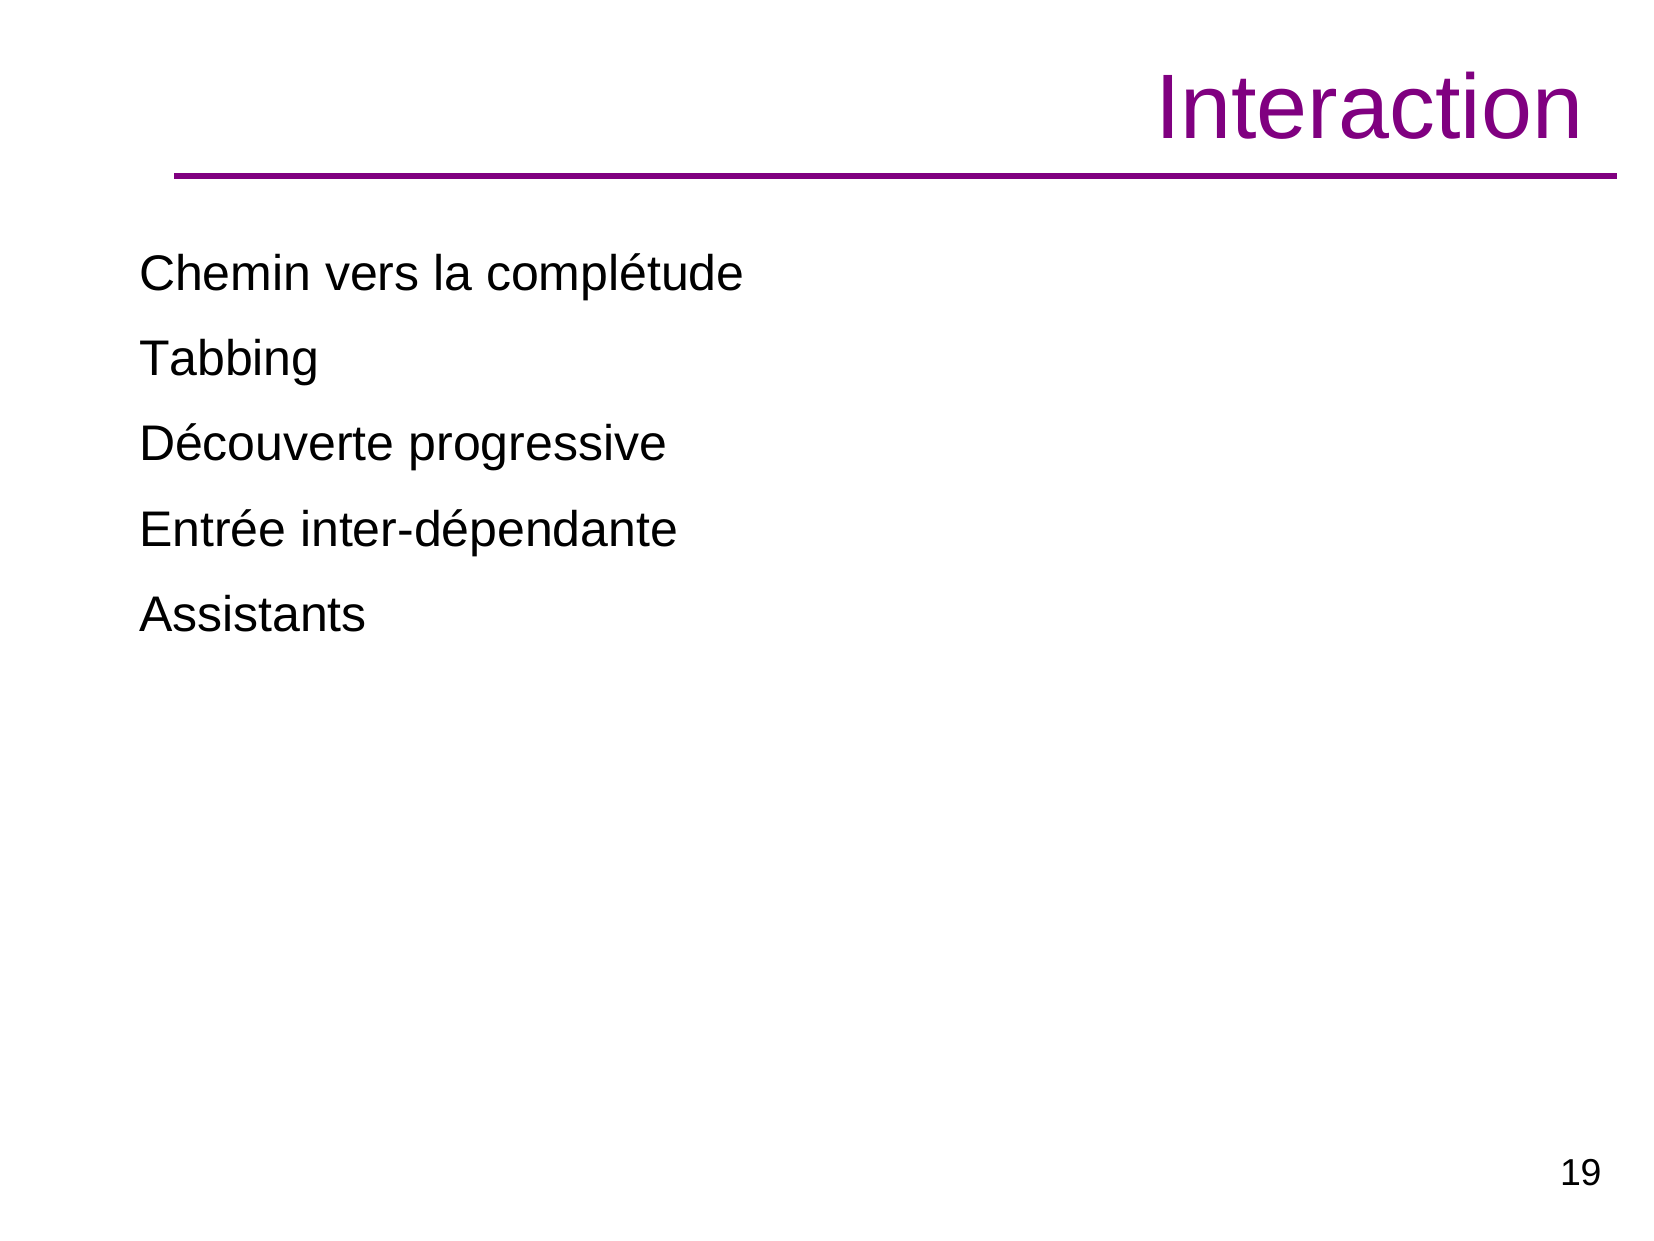

# Interaction
Chemin vers la complétude
Tabbing
Découverte progressive
Entrée inter-dépendante
Assistants